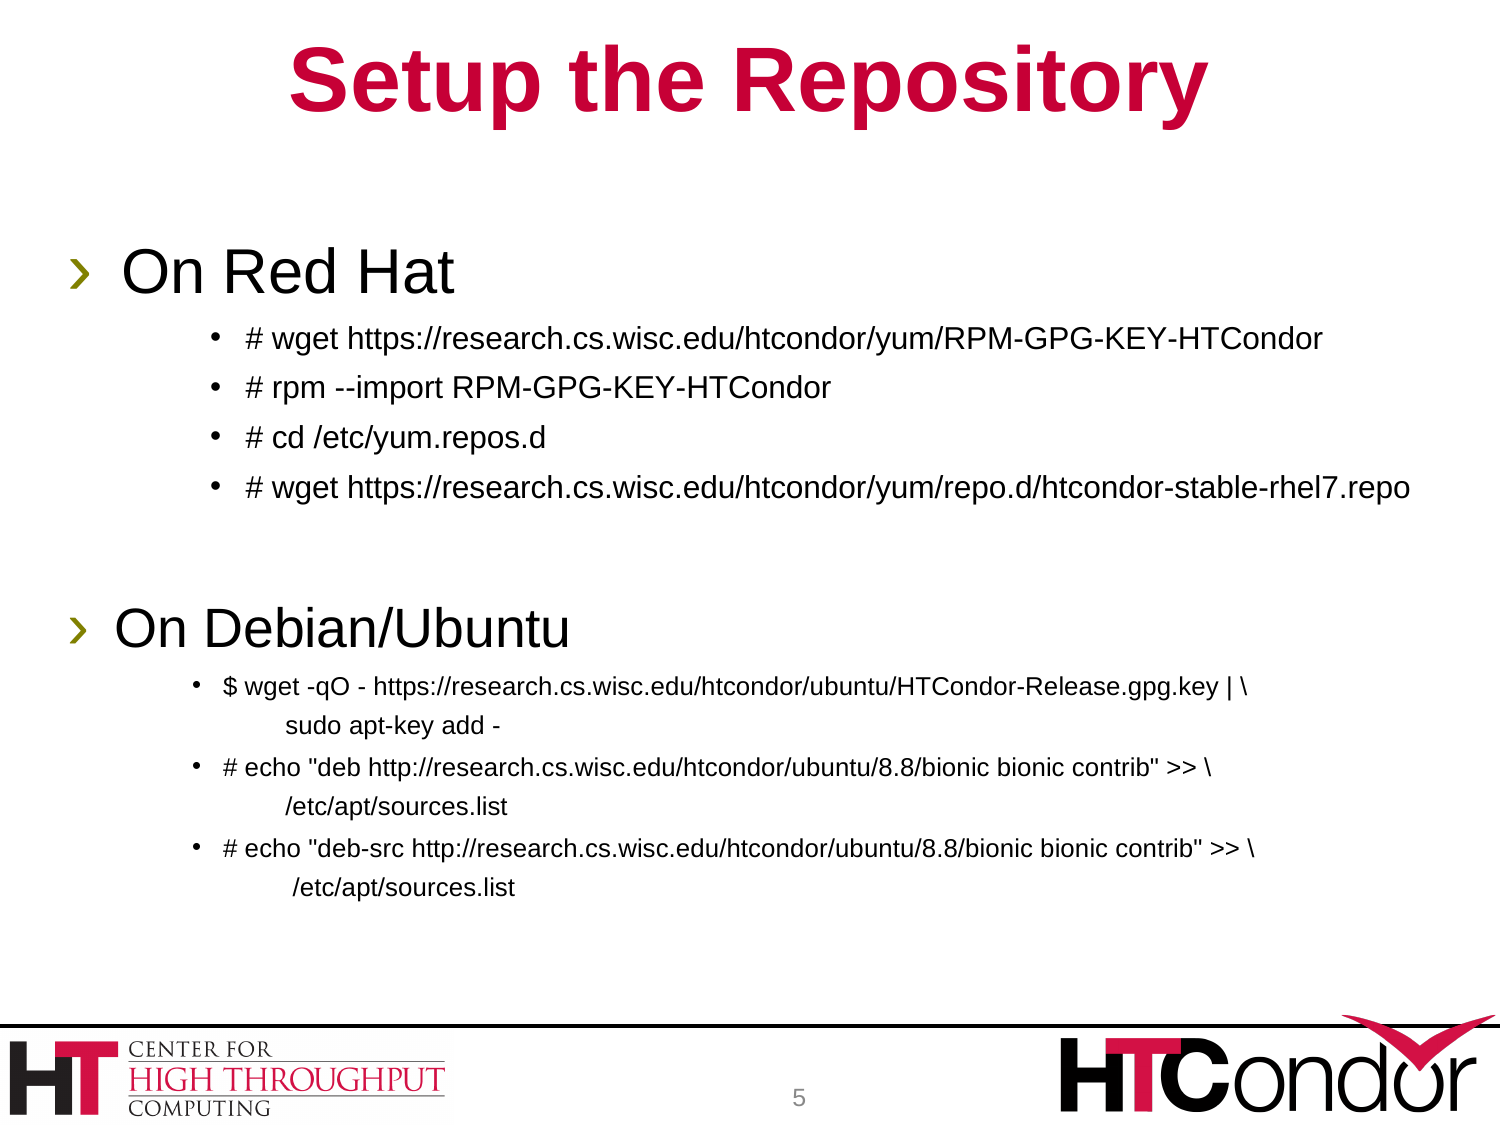

# Setup the Repository
On Red Hat
# wget https://research.cs.wisc.edu/htcondor/yum/RPM-GPG-KEY-HTCondor
# rpm --import RPM-GPG-KEY-HTCondor
# cd /etc/yum.repos.d
# wget https://research.cs.wisc.edu/htcondor/yum/repo.d/htcondor-stable-rhel7.repo
On Debian/Ubuntu
$ wget -qO - https://research.cs.wisc.edu/htcondor/ubuntu/HTCondor-Release.gpg.key | \
sudo apt-key add -
# echo "deb http://research.cs.wisc.edu/htcondor/ubuntu/8.8/bionic bionic contrib" >> \
/etc/apt/sources.list
# echo "deb-src http://research.cs.wisc.edu/htcondor/ubuntu/8.8/bionic bionic contrib" >> \
 /etc/apt/sources.list